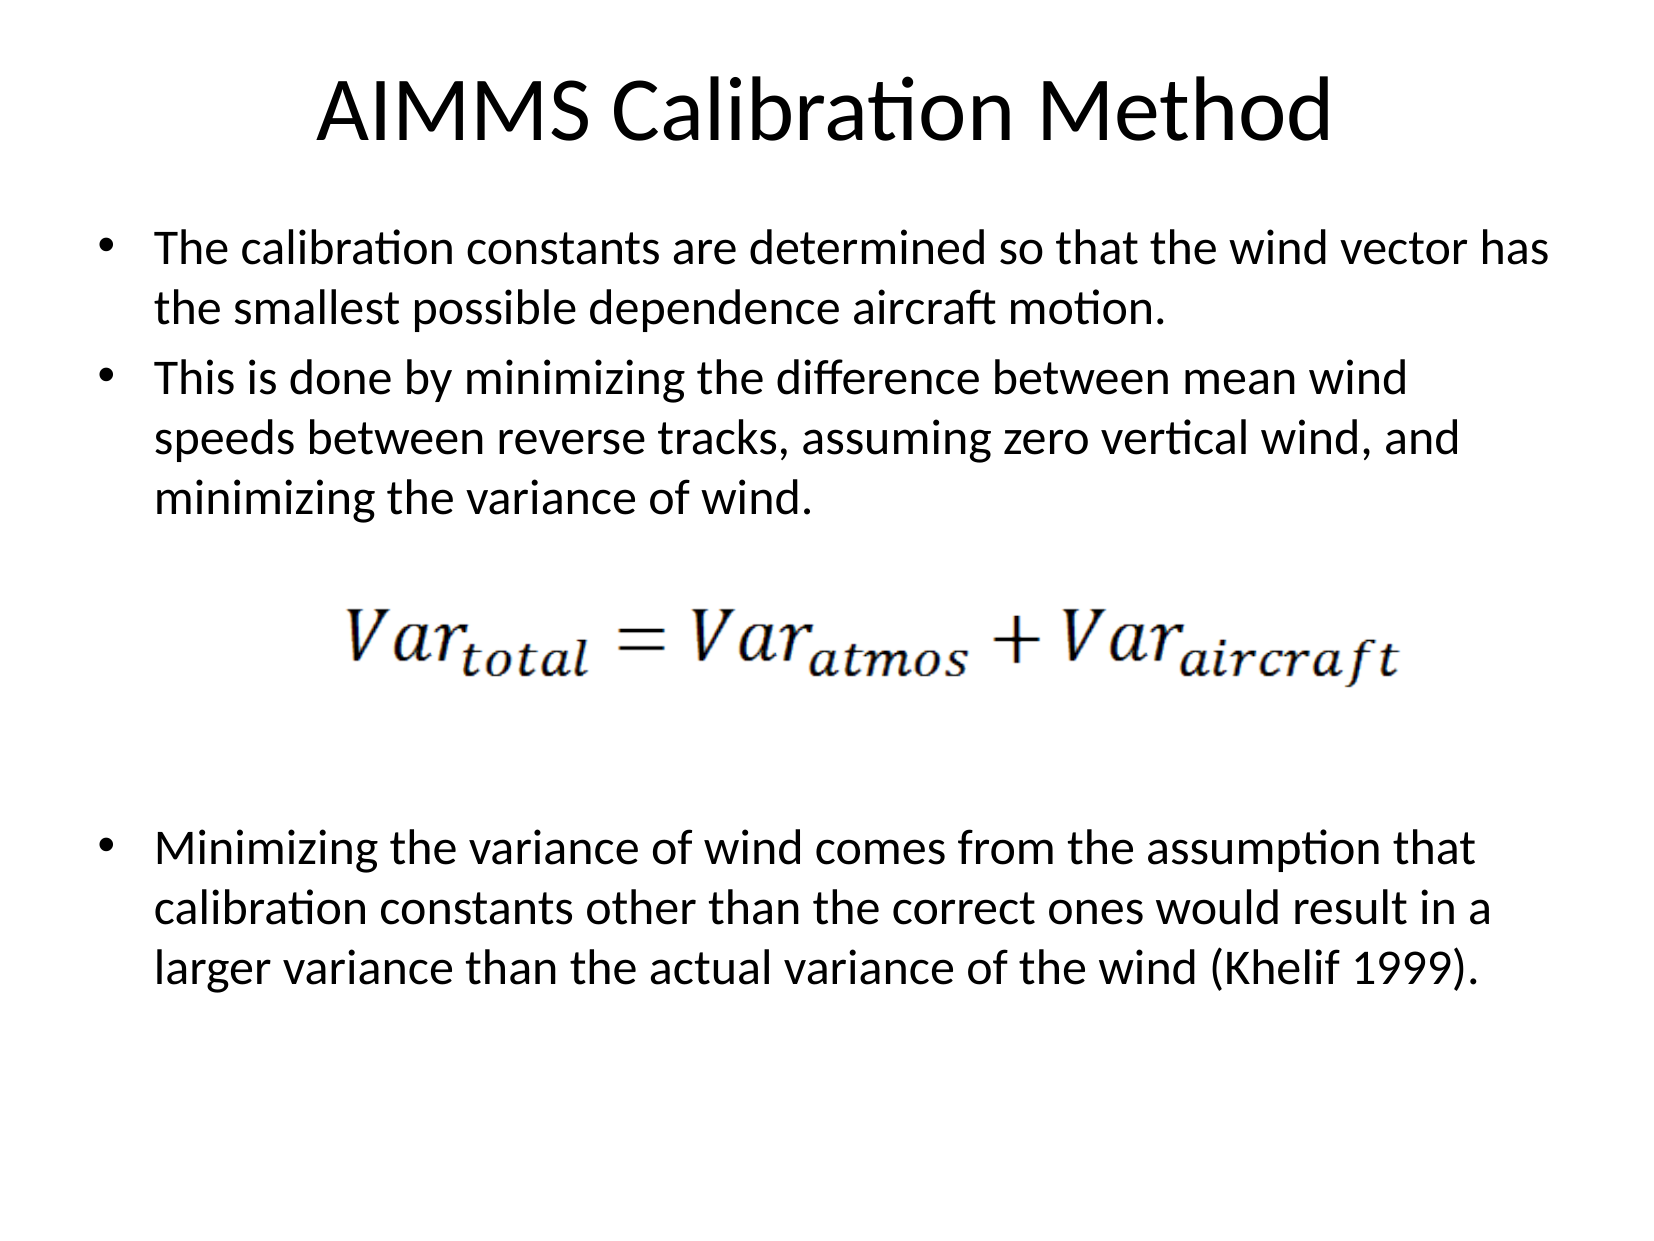

# AIMMS Calibration Method
The calibration constants are determined so that the wind vector has the smallest possible dependence aircraft motion.
This is done by minimizing the difference between mean wind speeds between reverse tracks, assuming zero vertical wind, and minimizing the variance of wind.
Minimizing the variance of wind comes from the assumption that calibration constants other than the correct ones would result in a larger variance than the actual variance of the wind (Khelif 1999).